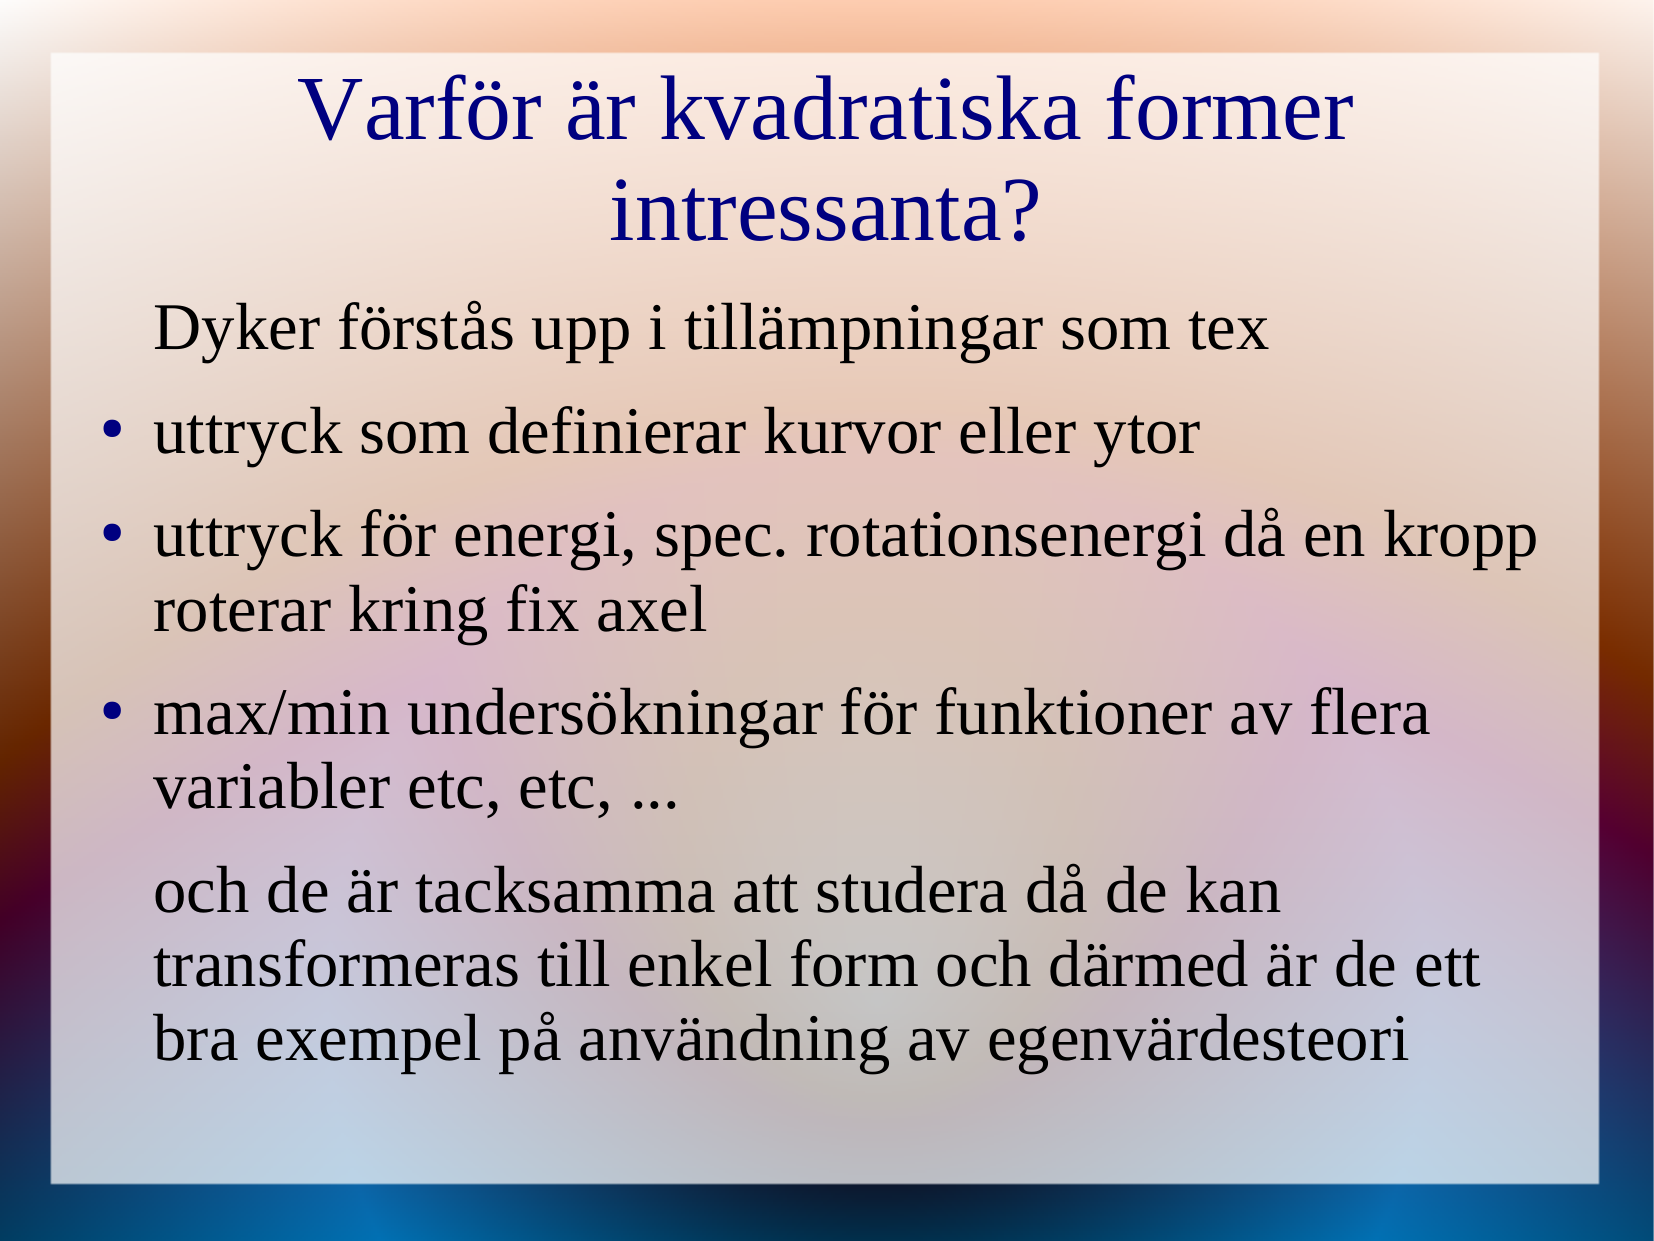

# Varför är kvadratiska former intressanta?
Dyker förstås upp i tillämpningar som tex
uttryck som definierar kurvor eller ytor
uttryck för energi, spec. rotationsenergi då en kropp roterar kring fix axel
max/min undersökningar för funktioner av flera variabler etc, etc, ...
och de är tacksamma att studera då de kan transformeras till enkel form och därmed är de ett bra exempel på användning av egenvärdesteori